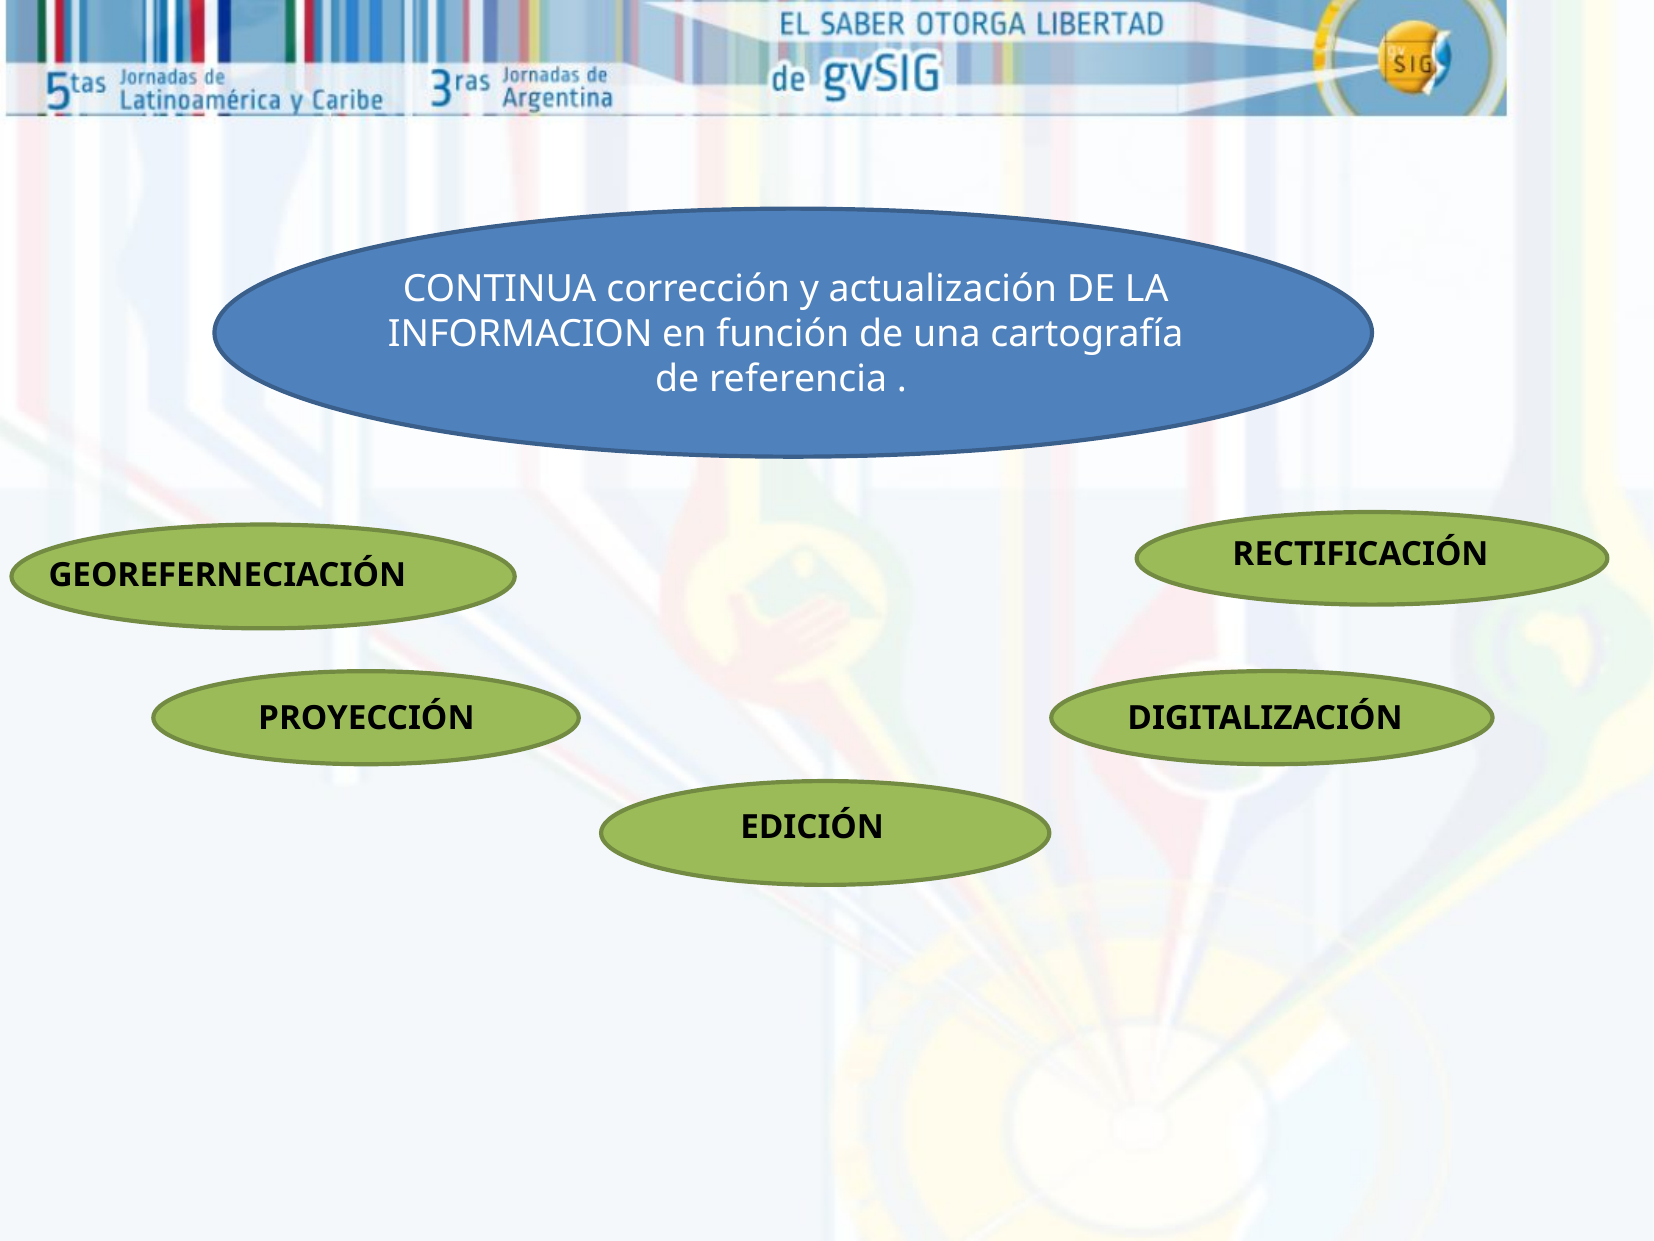

CONTINUA corrección y actualización DE LA INFORMACION en función de una cartografía de referencia .
RECTIFICACIÓN
GEOREFERNECIACIÓN
DIGITALIZACIÓN
PROYECCIÓN
EDICIÓN